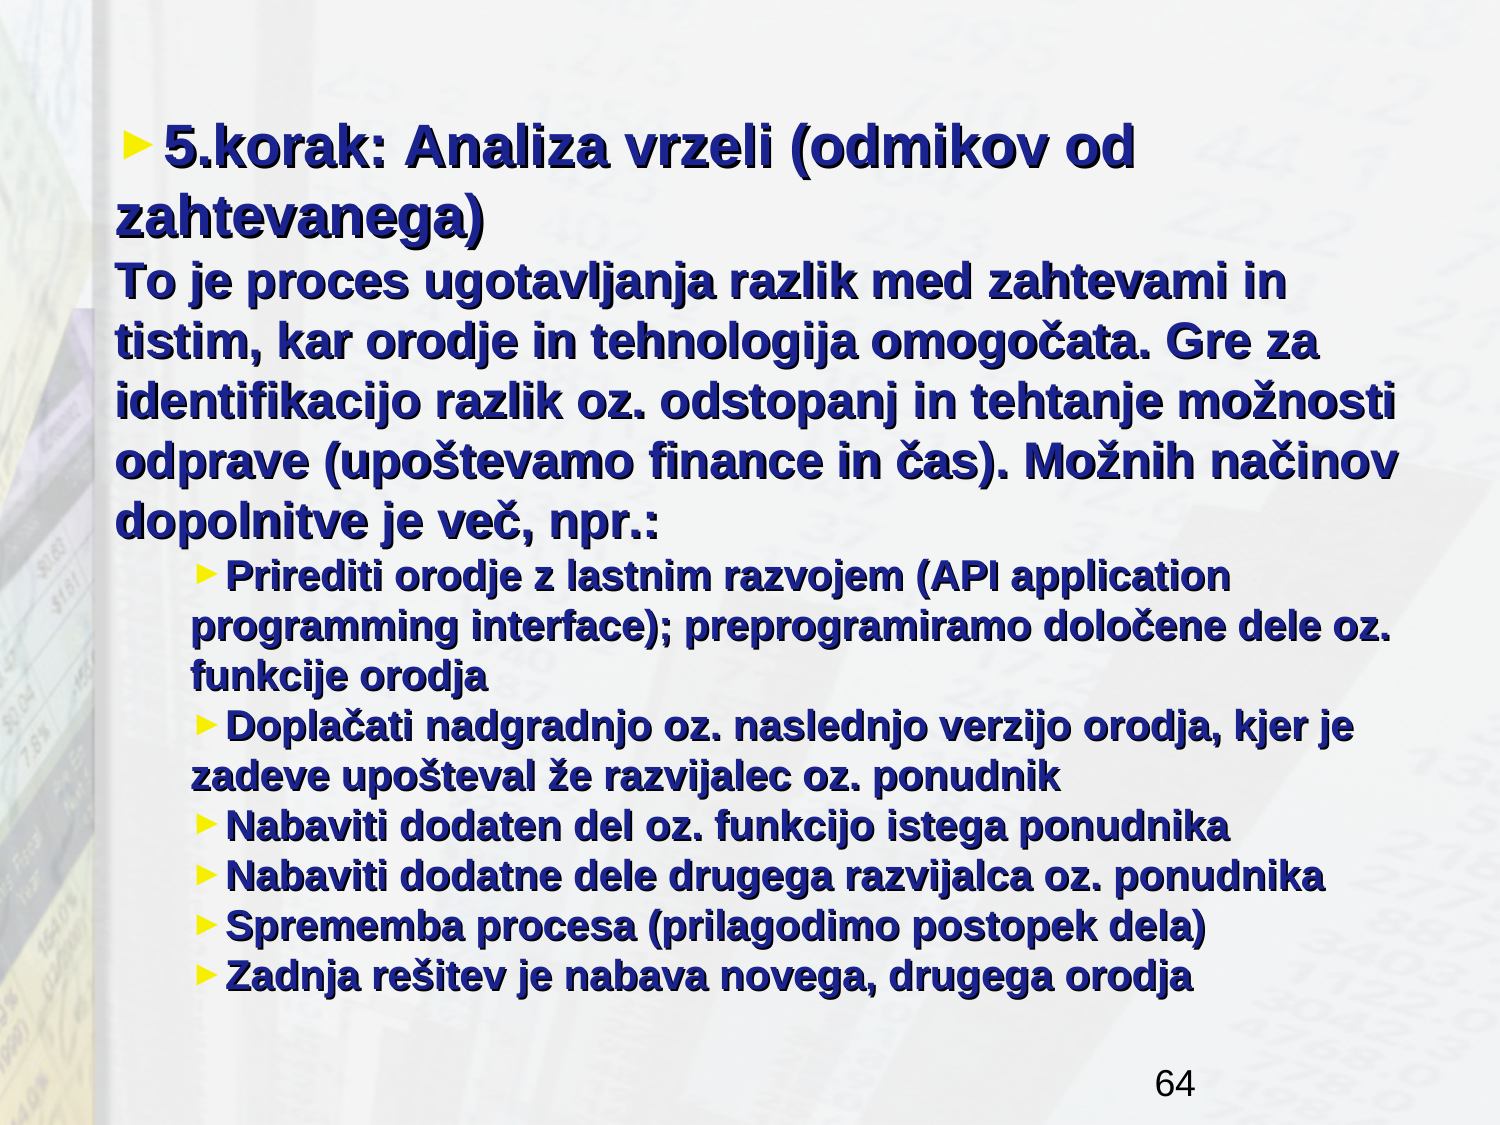

# 5.korak: Analiza vrzeli (odmikov od zahtevanega)
To je proces ugotavljanja razlik med zahtevami in tistim, kar orodje in tehnologija omogočata. Gre za identifikacijo razlik oz. odstopanj in tehtanje možnosti odprave (upoštevamo finance in čas). Možnih načinov dopolnitve je več, npr.:
Prirediti orodje z lastnim razvojem (API application programming interface); preprogramiramo določene dele oz. funkcije orodja
Doplačati nadgradnjo oz. naslednjo verzijo orodja, kjer je zadeve upošteval že razvijalec oz. ponudnik
Nabaviti dodaten del oz. funkcijo istega ponudnika
Nabaviti dodatne dele drugega razvijalca oz. ponudnika
Sprememba procesa (prilagodimo postopek dela)
Zadnja rešitev je nabava novega, drugega orodja
64